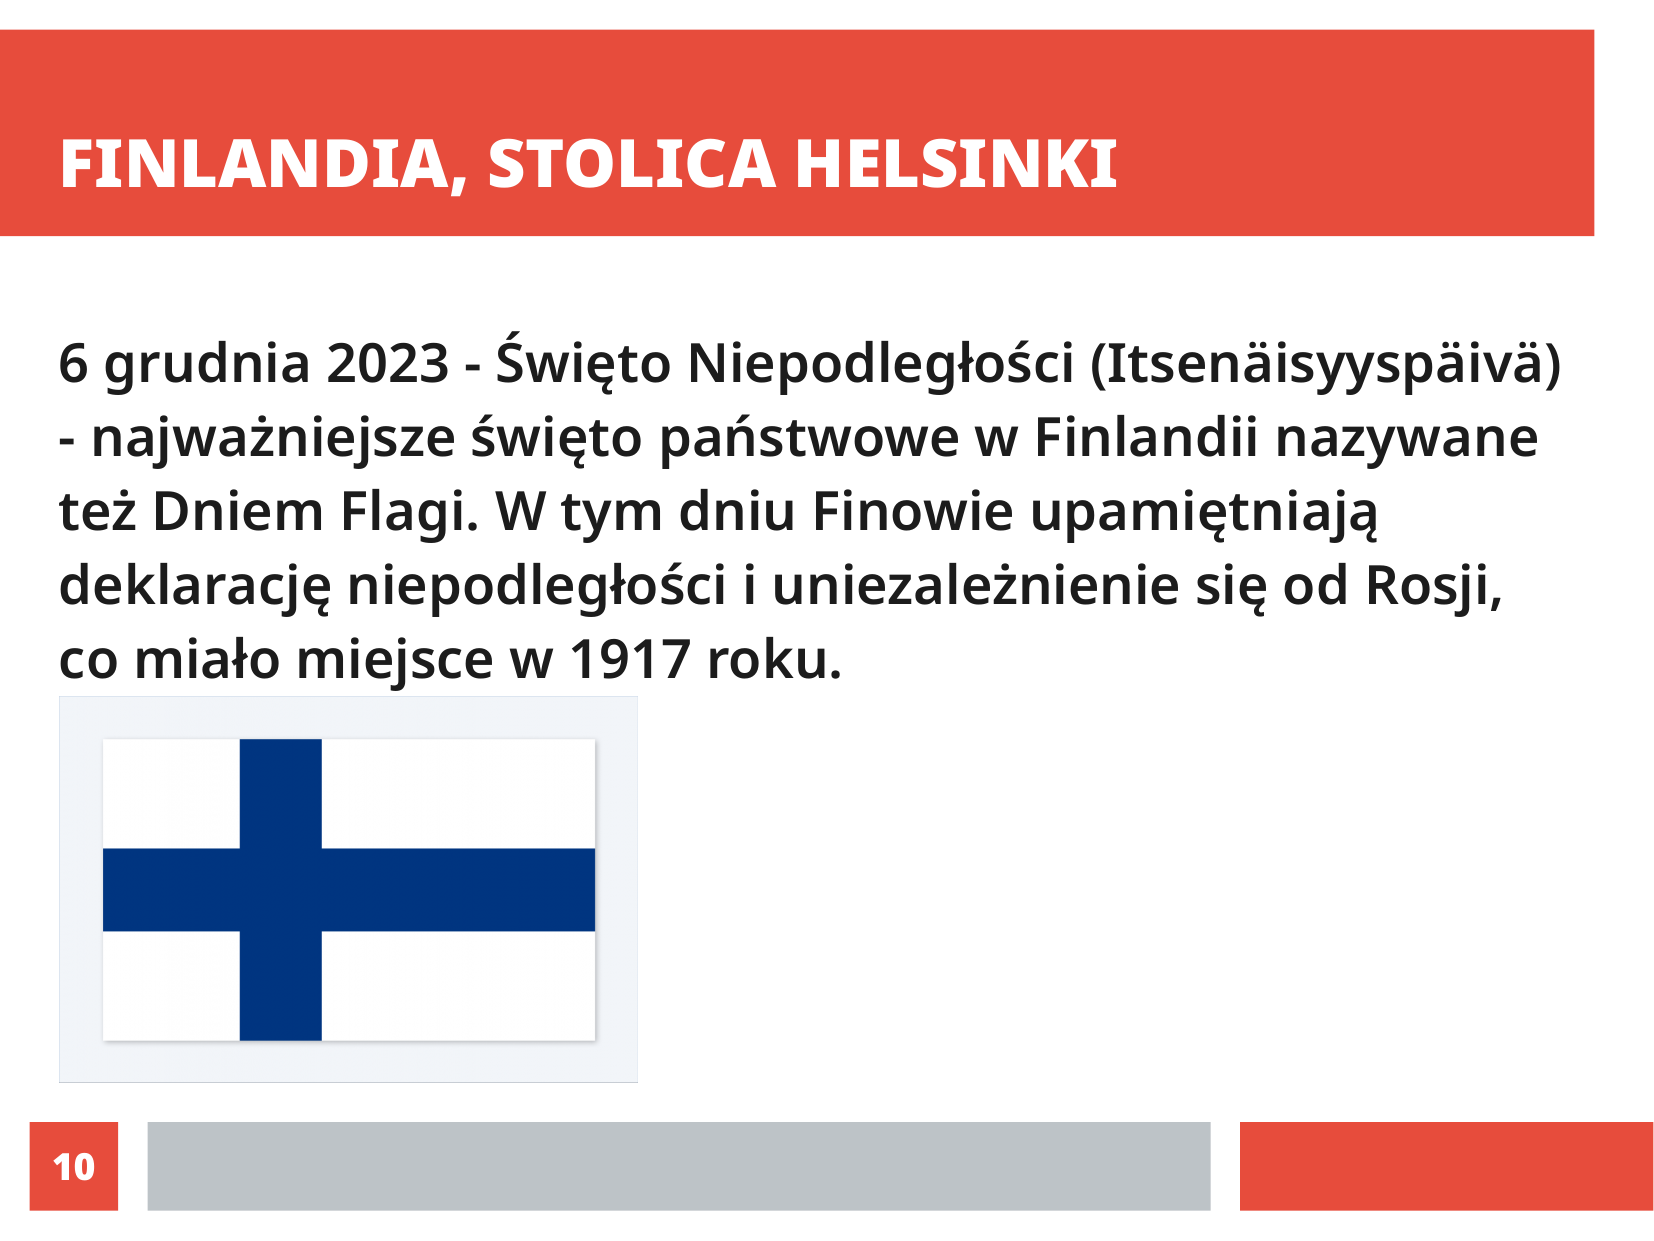

# FINLANDIA, STOLICA HELSINKI
6 grudnia 2023 - Święto Niepodległości (Itsenäisyyspäivä) - najważniejsze święto państwowe w Finlandii nazywane też Dniem Flagi. W tym dniu Finowie upamiętniają deklarację niepodległości i uniezależnienie się od Rosji, co miało miejsce w 1917 roku.
10